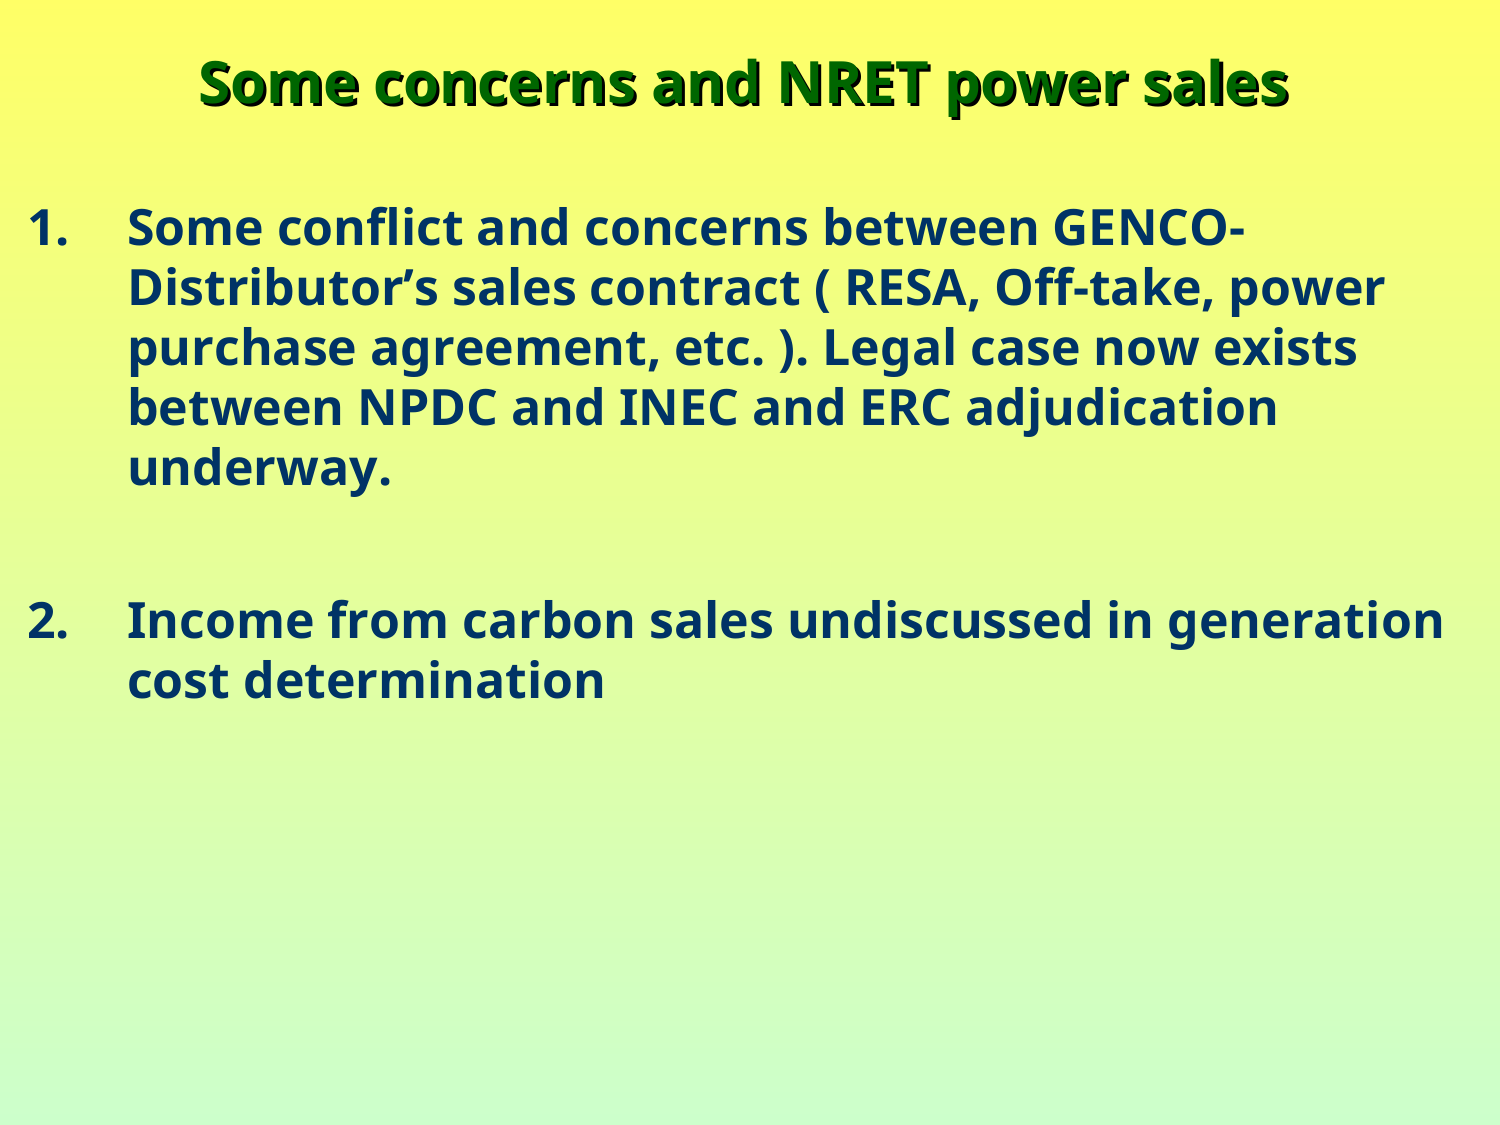

# Some concerns and NRET power sales
Some conflict and concerns between GENCO-Distributor’s sales contract ( RESA, Off-take, power purchase agreement, etc. ). Legal case now exists between NPDC and INEC and ERC adjudication underway.
Income from carbon sales undiscussed in generation cost determination